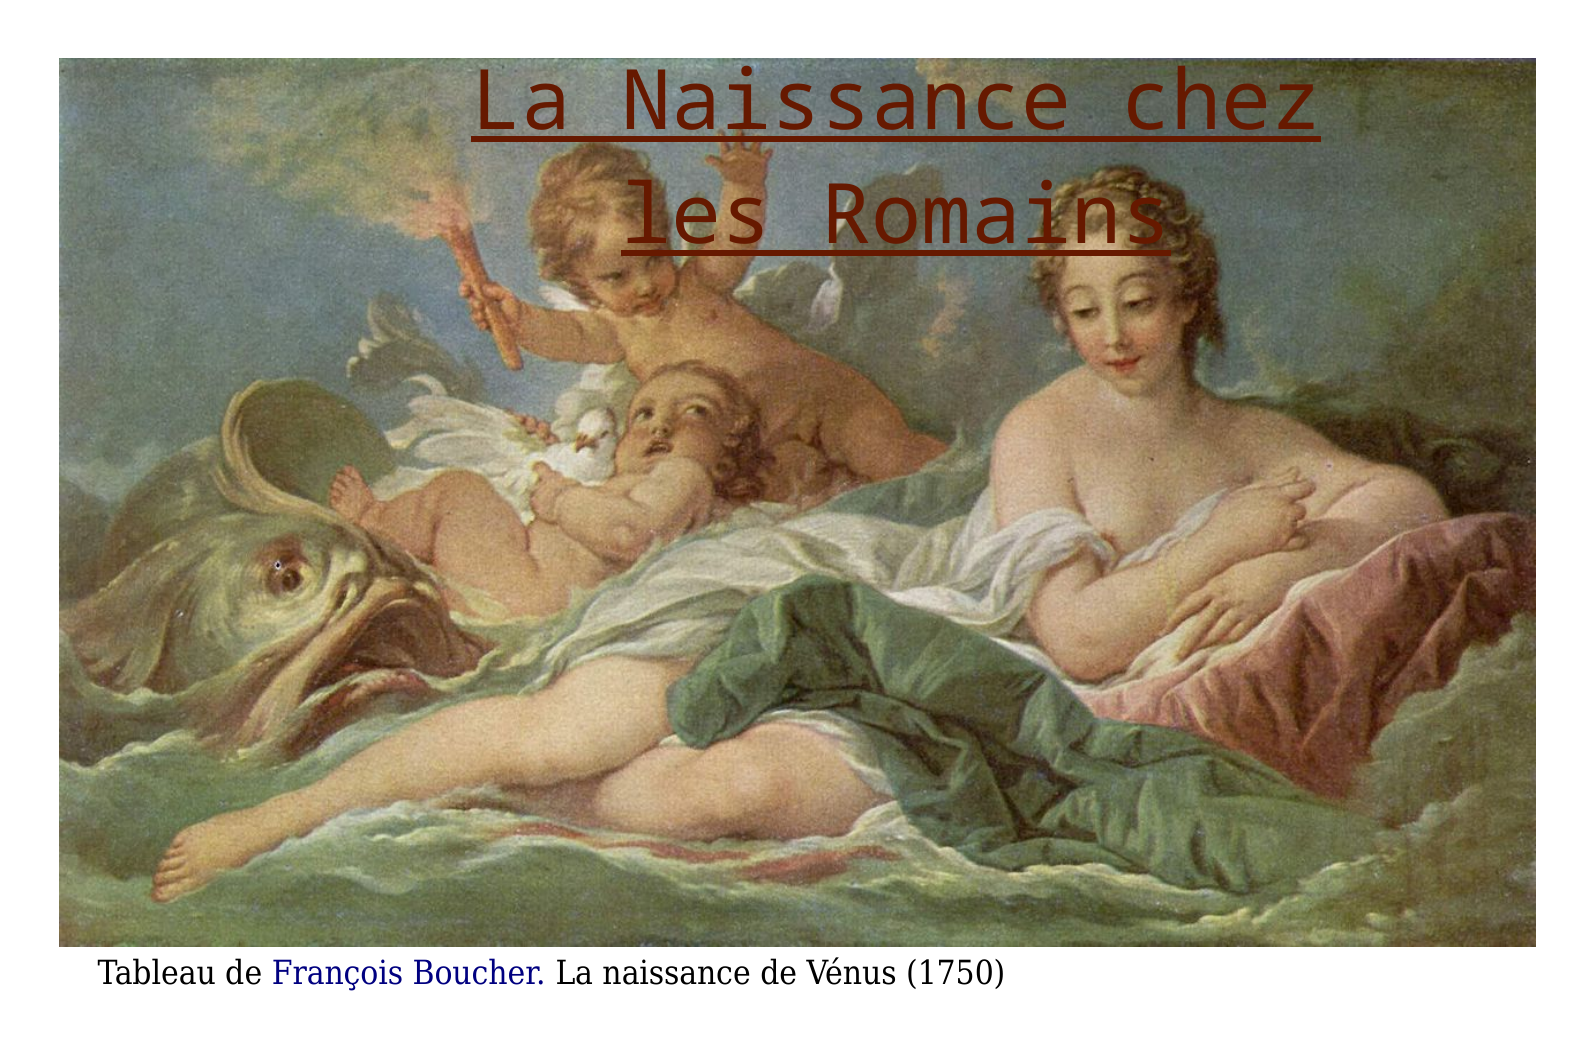

La Naissance chez les Romains
#
Tableau de François Boucher. La naissance de Vénus (1750)